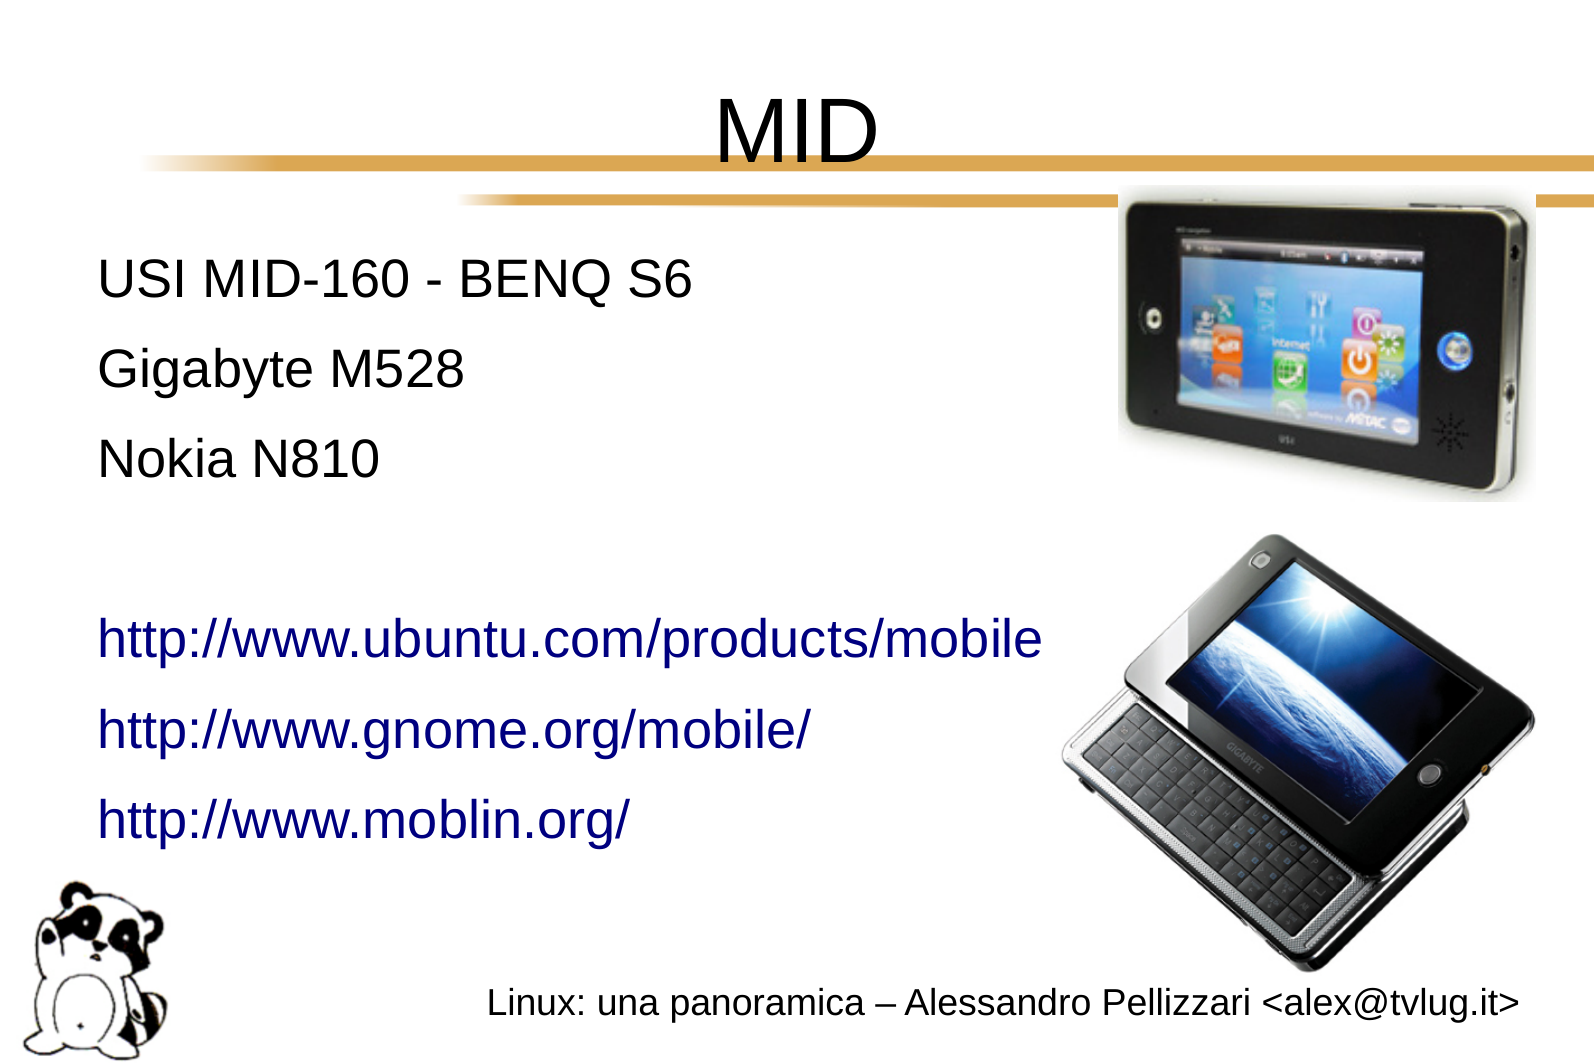

# MID
USI MID-160 - BENQ S6
Gigabyte M528
Nokia N810
http://www.ubuntu.com/products/mobile
http://www.gnome.org/mobile/
http://www.moblin.org/
Linux: una panoramica – Alessandro Pellizzari <alex@tvlug.it>